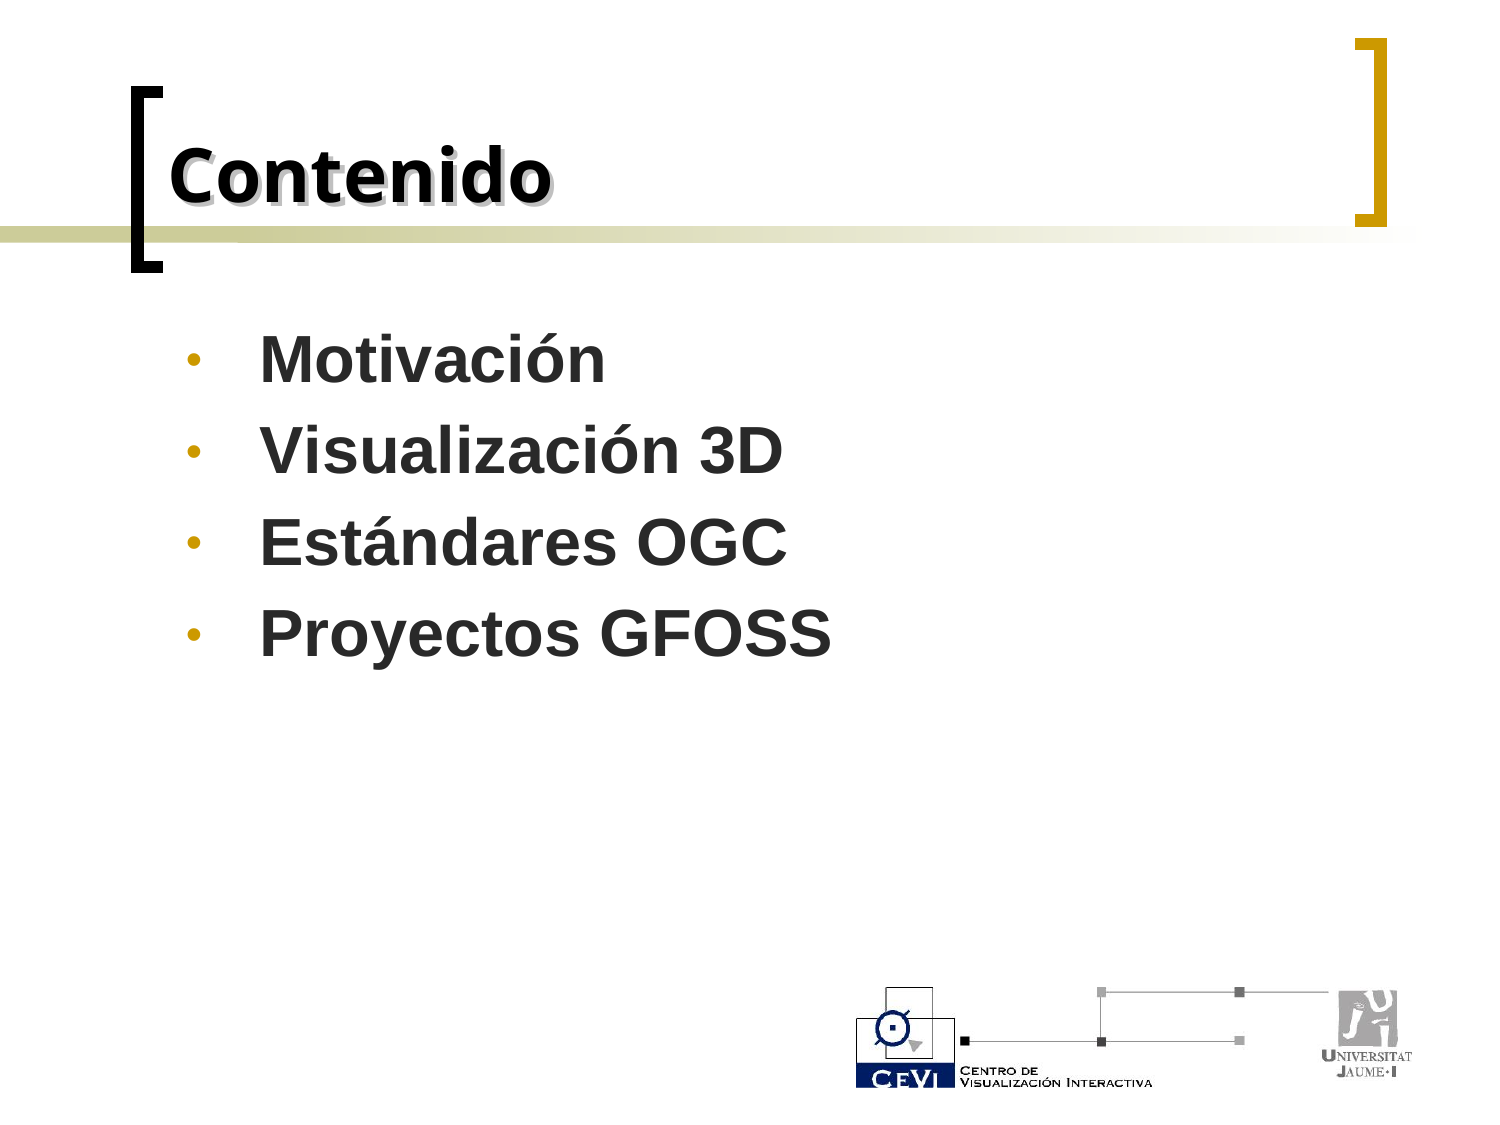

# Contenido
Motivación
Visualización 3D
Estándares OGC
Proyectos GFOSS
2